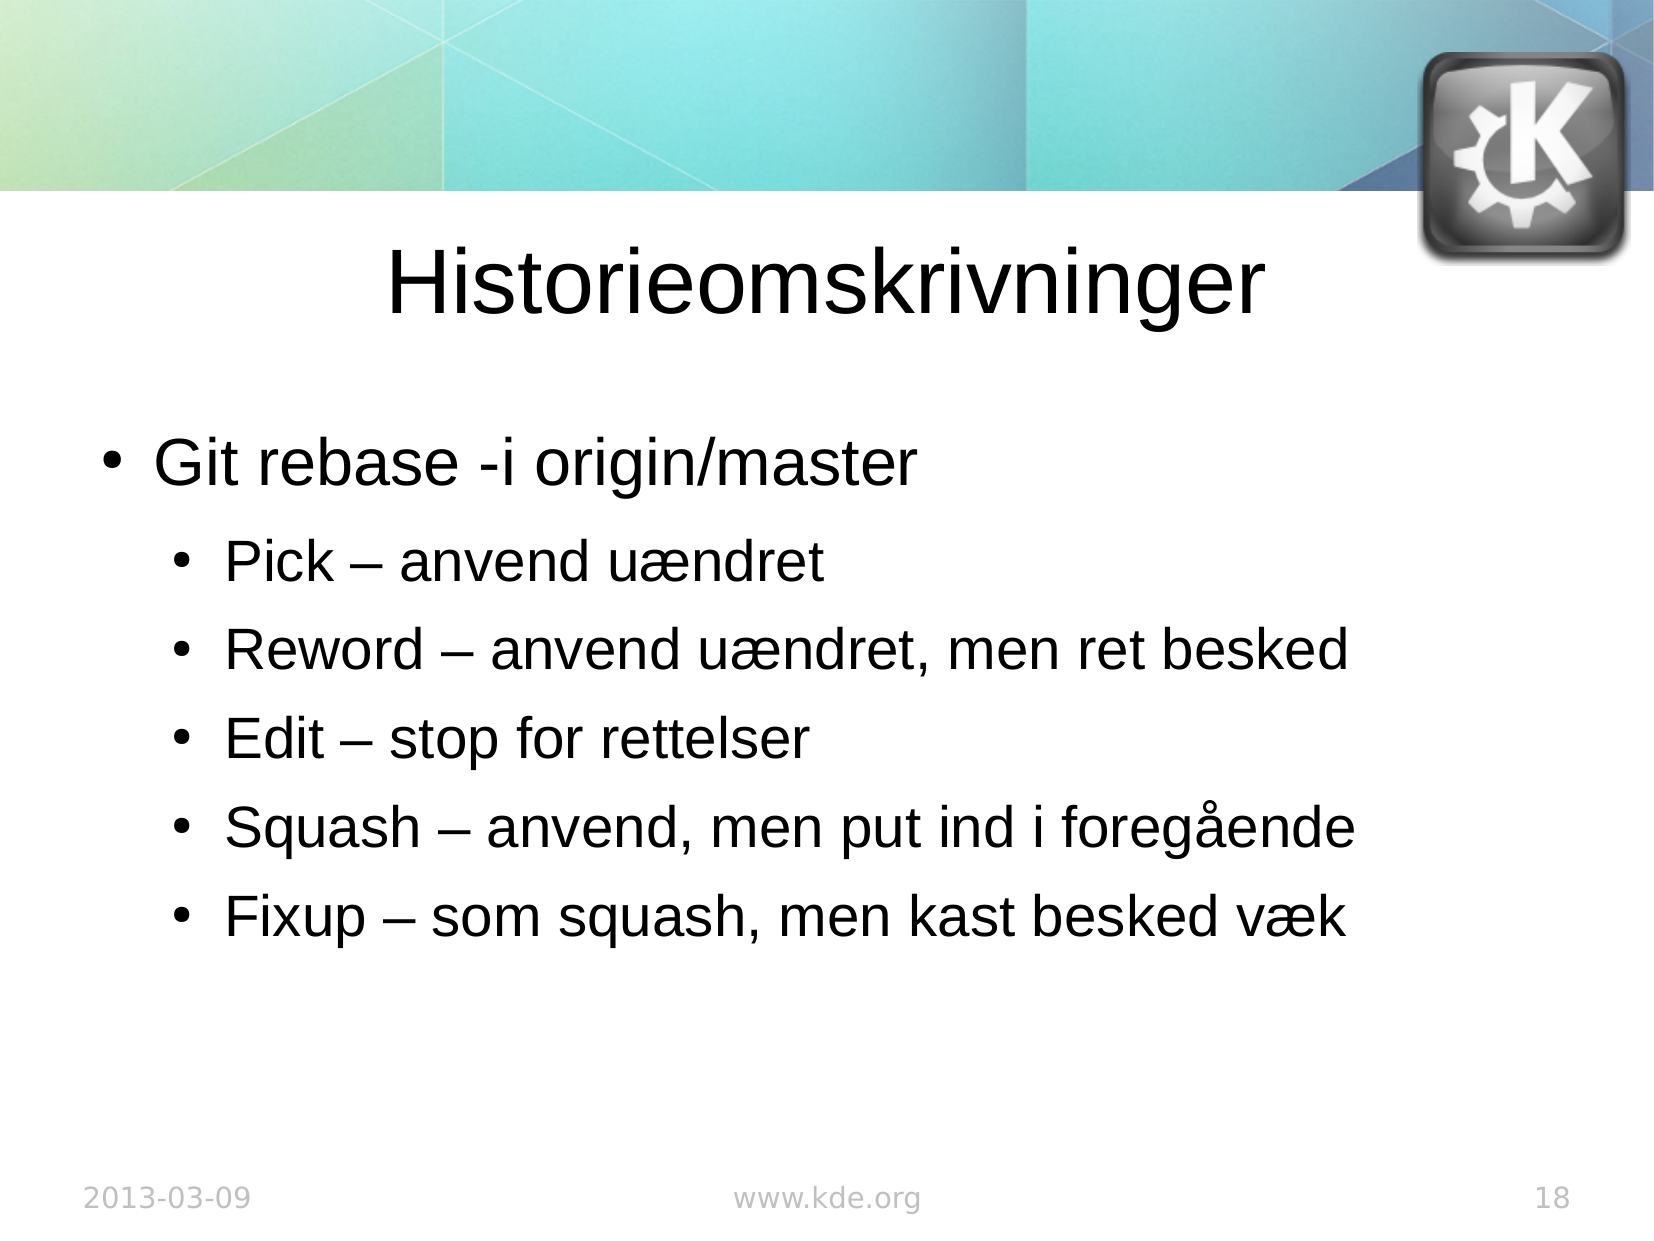

# Historieomskrivninger
Git rebase -i origin/master
Pick – anvend uændret
Reword – anvend uændret, men ret besked
Edit – stop for rettelser
Squash – anvend, men put ind i foregående
Fixup – som squash, men kast besked væk
2013-03-09
www.kde.org
18